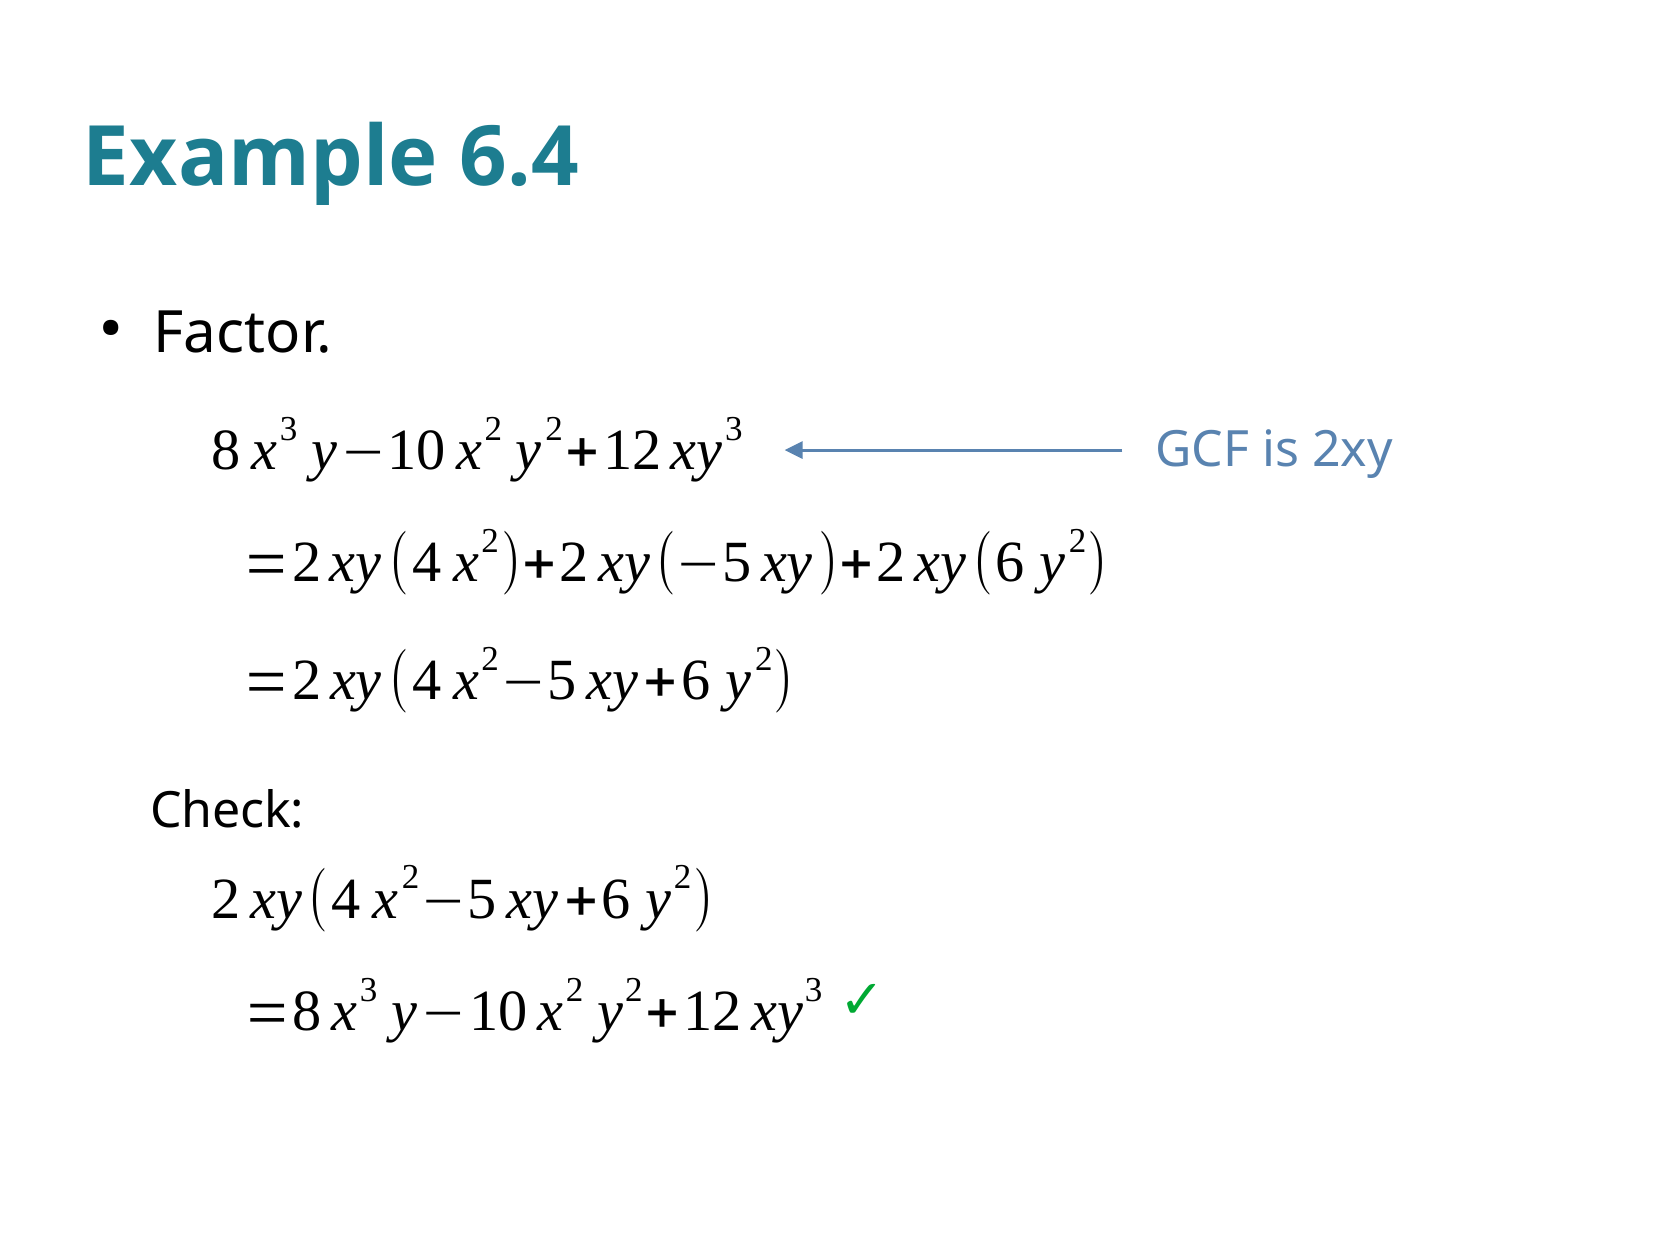

# Example 6.4
Factor.
GCF is 2xy
Check:
✓